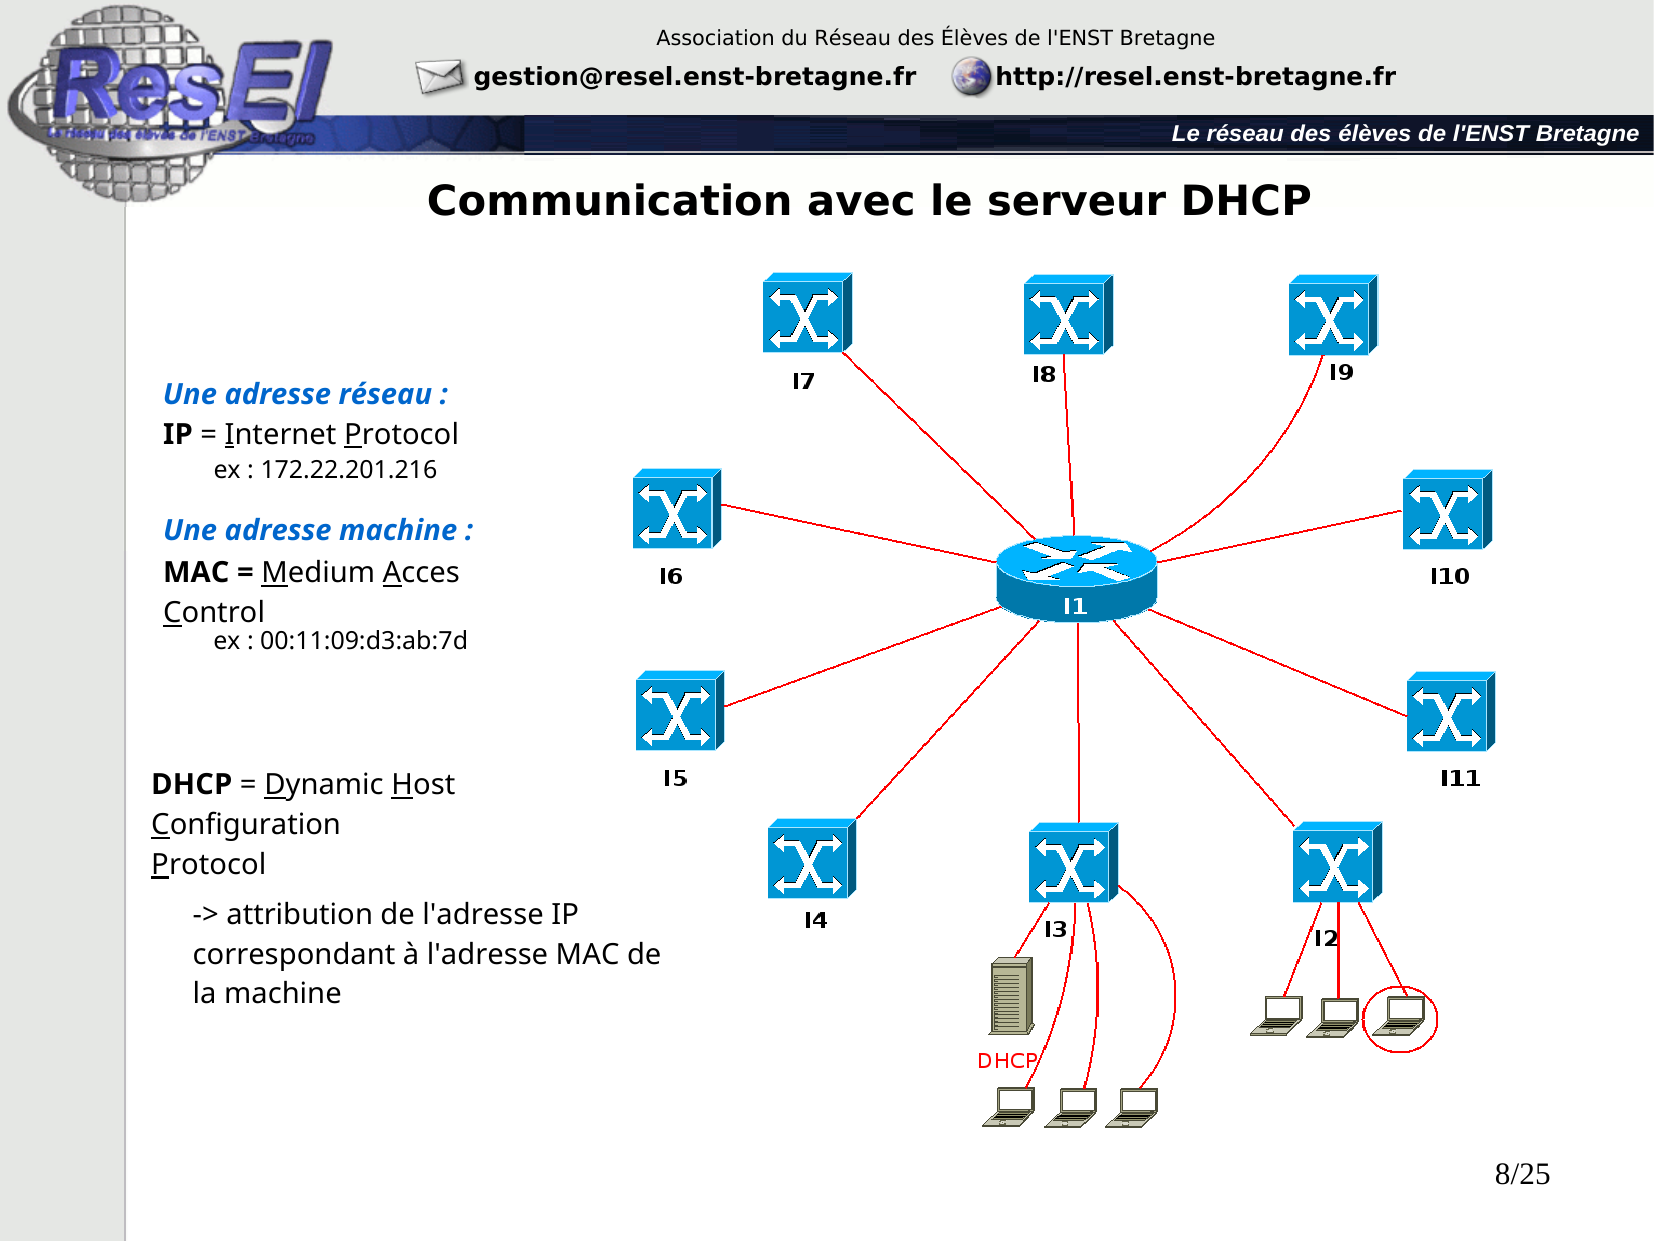

Communication avec le serveur DHCP
Une adresse réseau :
IP = Internet Protocol
ex : 172.22.201.216
Une adresse machine :
MAC = Medium Acces Control
ex : 00:11:09:d3:ab:7d
DHCP = Dynamic Host Configuration Protocol
-> attribution de l'adresse IP correspondant à l'adresse MAC de la machine